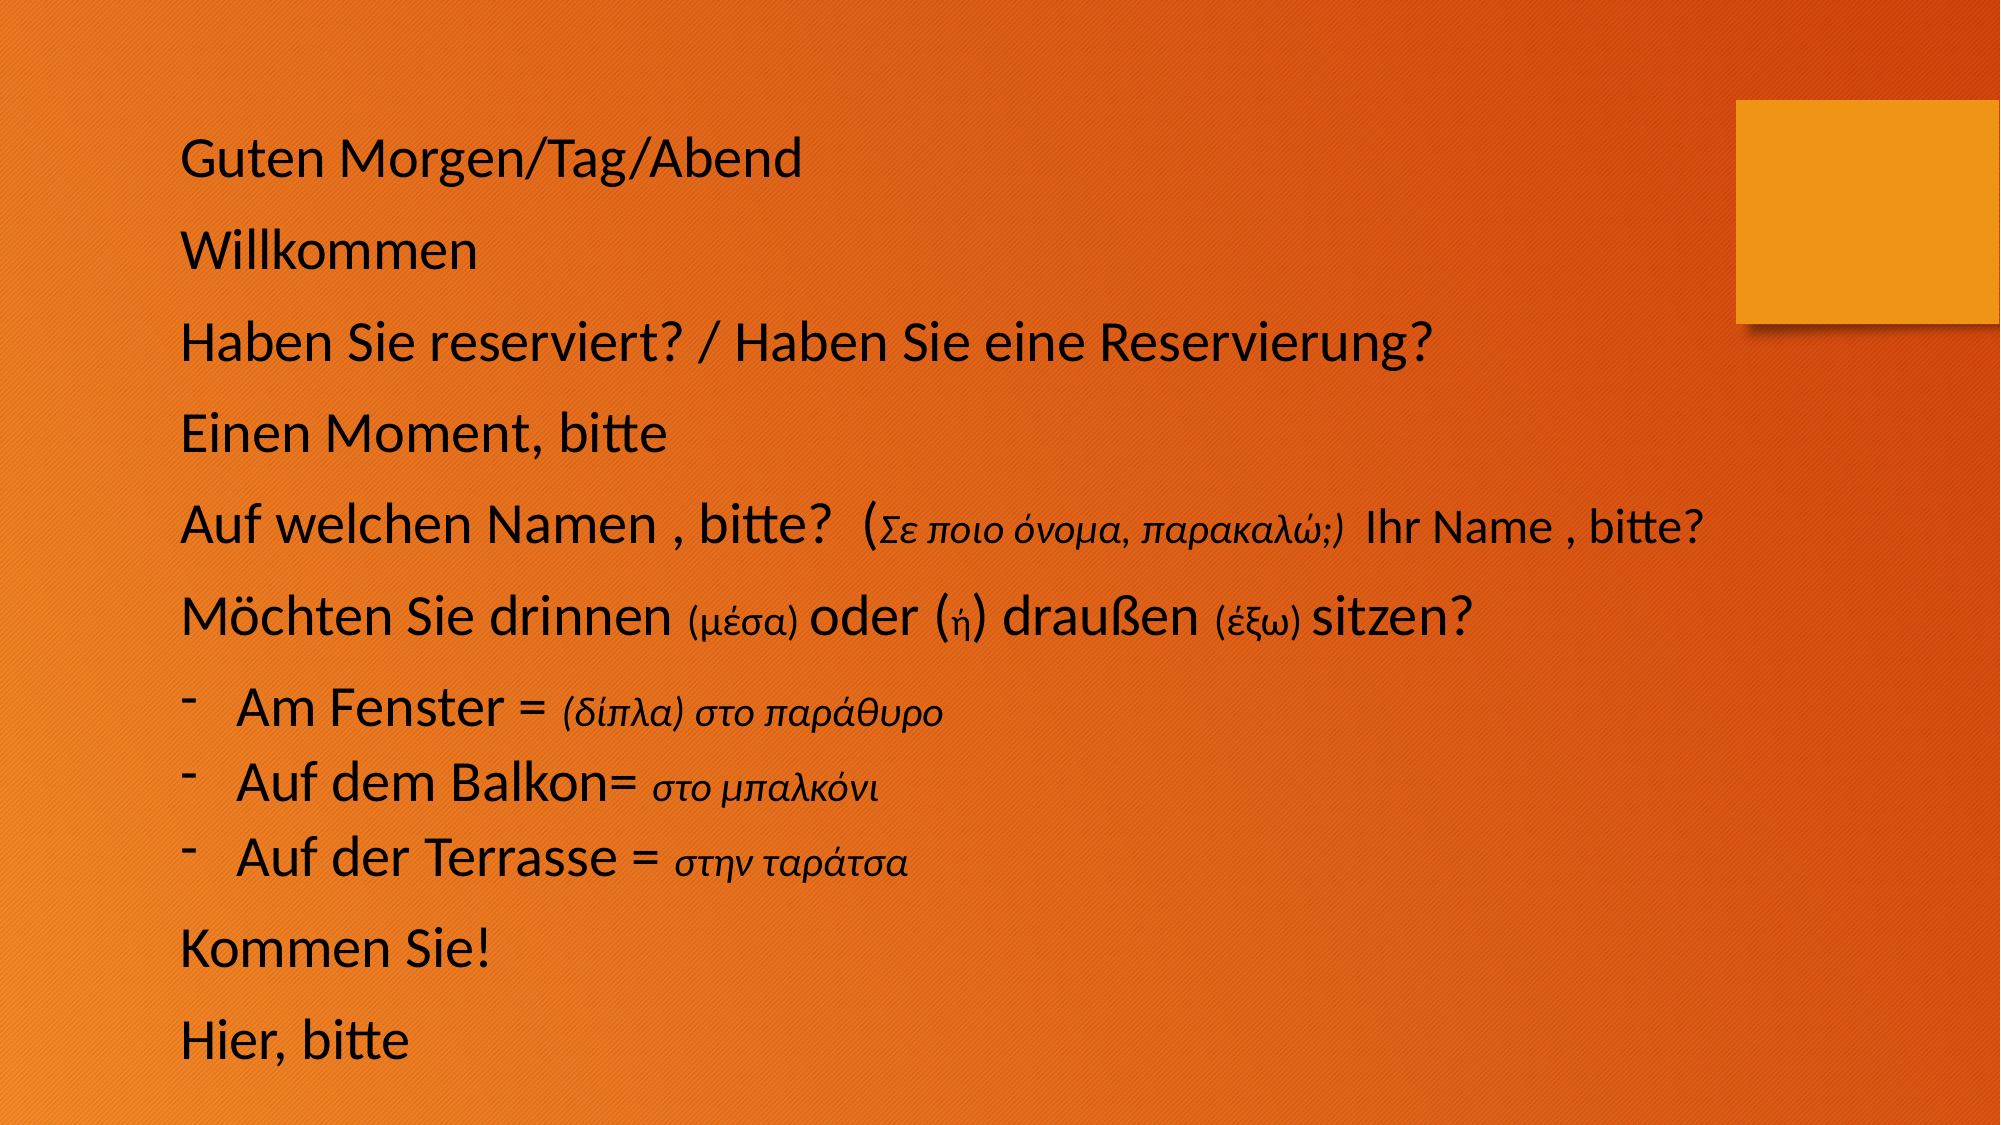

Guten Morgen/Tag/Abend
Willkommen
Haben Sie reserviert? / Haben Sie eine Reservierung?
Einen Moment, bitte
Auf welchen Namen , bitte? (Σε ποιο όνομα, παρακαλώ;) Ihr Name , bitte?
Möchten Sie drinnen (μέσα) oder (ή) draußen (έξω) sitzen?
Am Fenster = (δίπλα) στο παράθυρο
Auf dem Balkon= στο μπαλκόνι
Auf der Terrasse = στην ταράτσα
Kommen Sie!
Hier, bitte